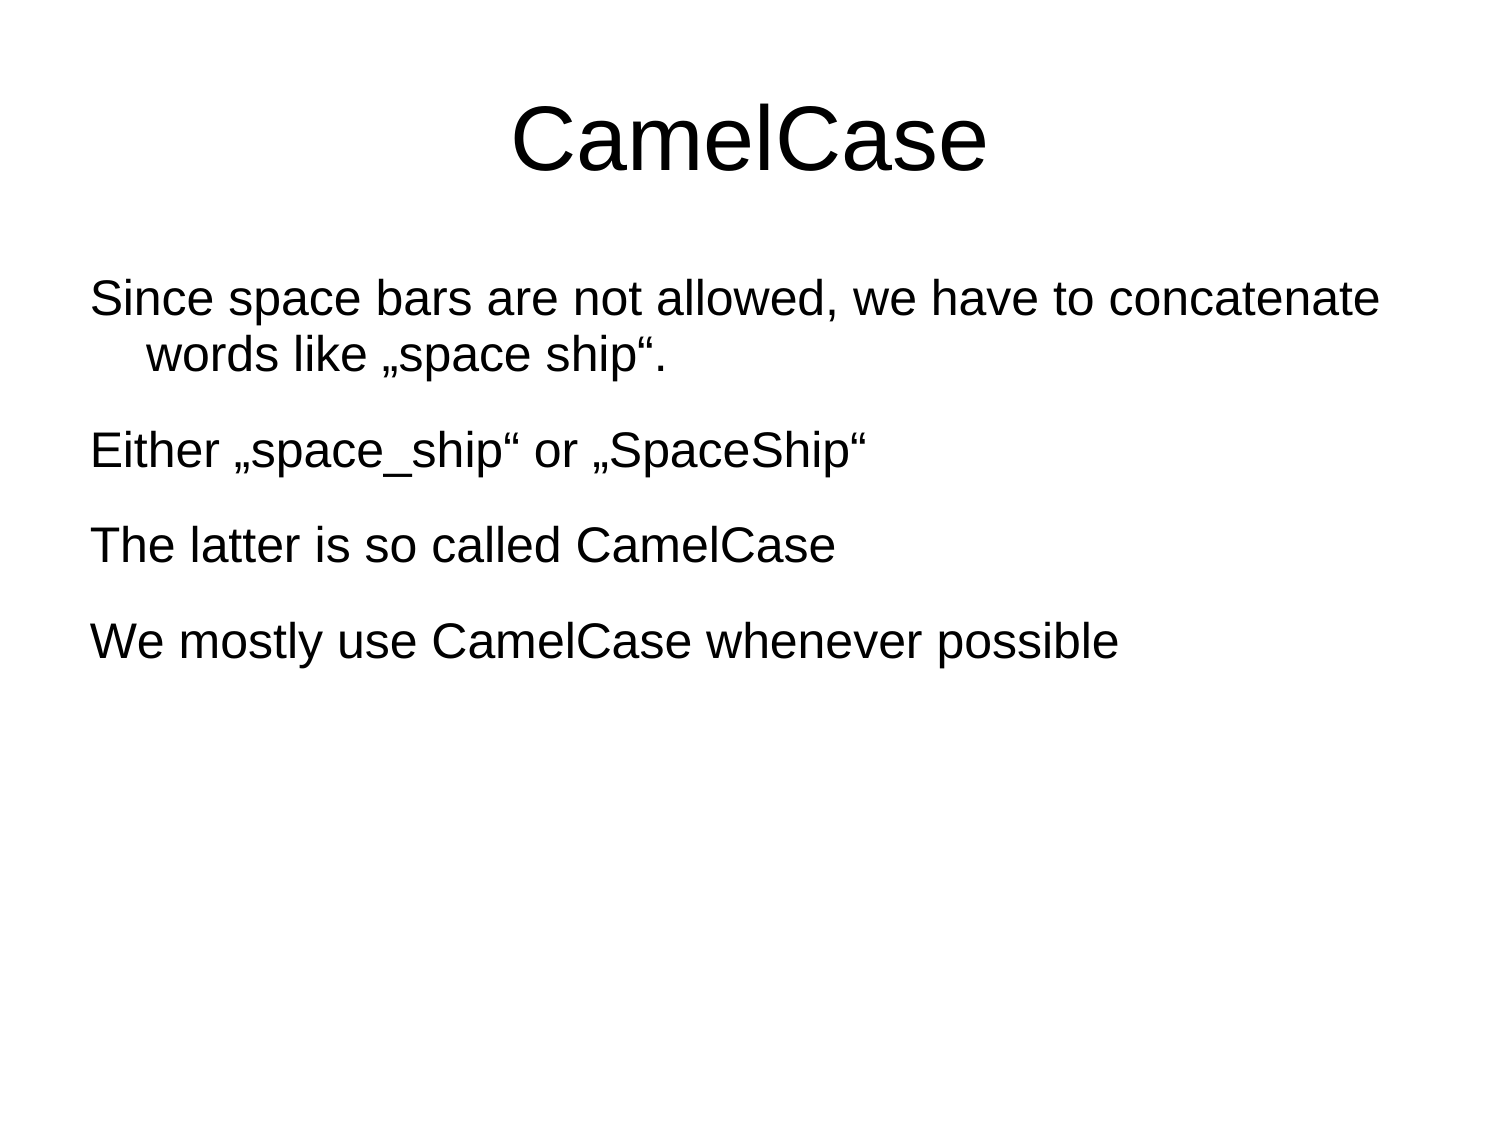

# CamelCase
Since space bars are not allowed, we have to concatenate words like „space ship“.
Either „space_ship“ or „SpaceShip“
The latter is so called CamelCase
We mostly use CamelCase whenever possible